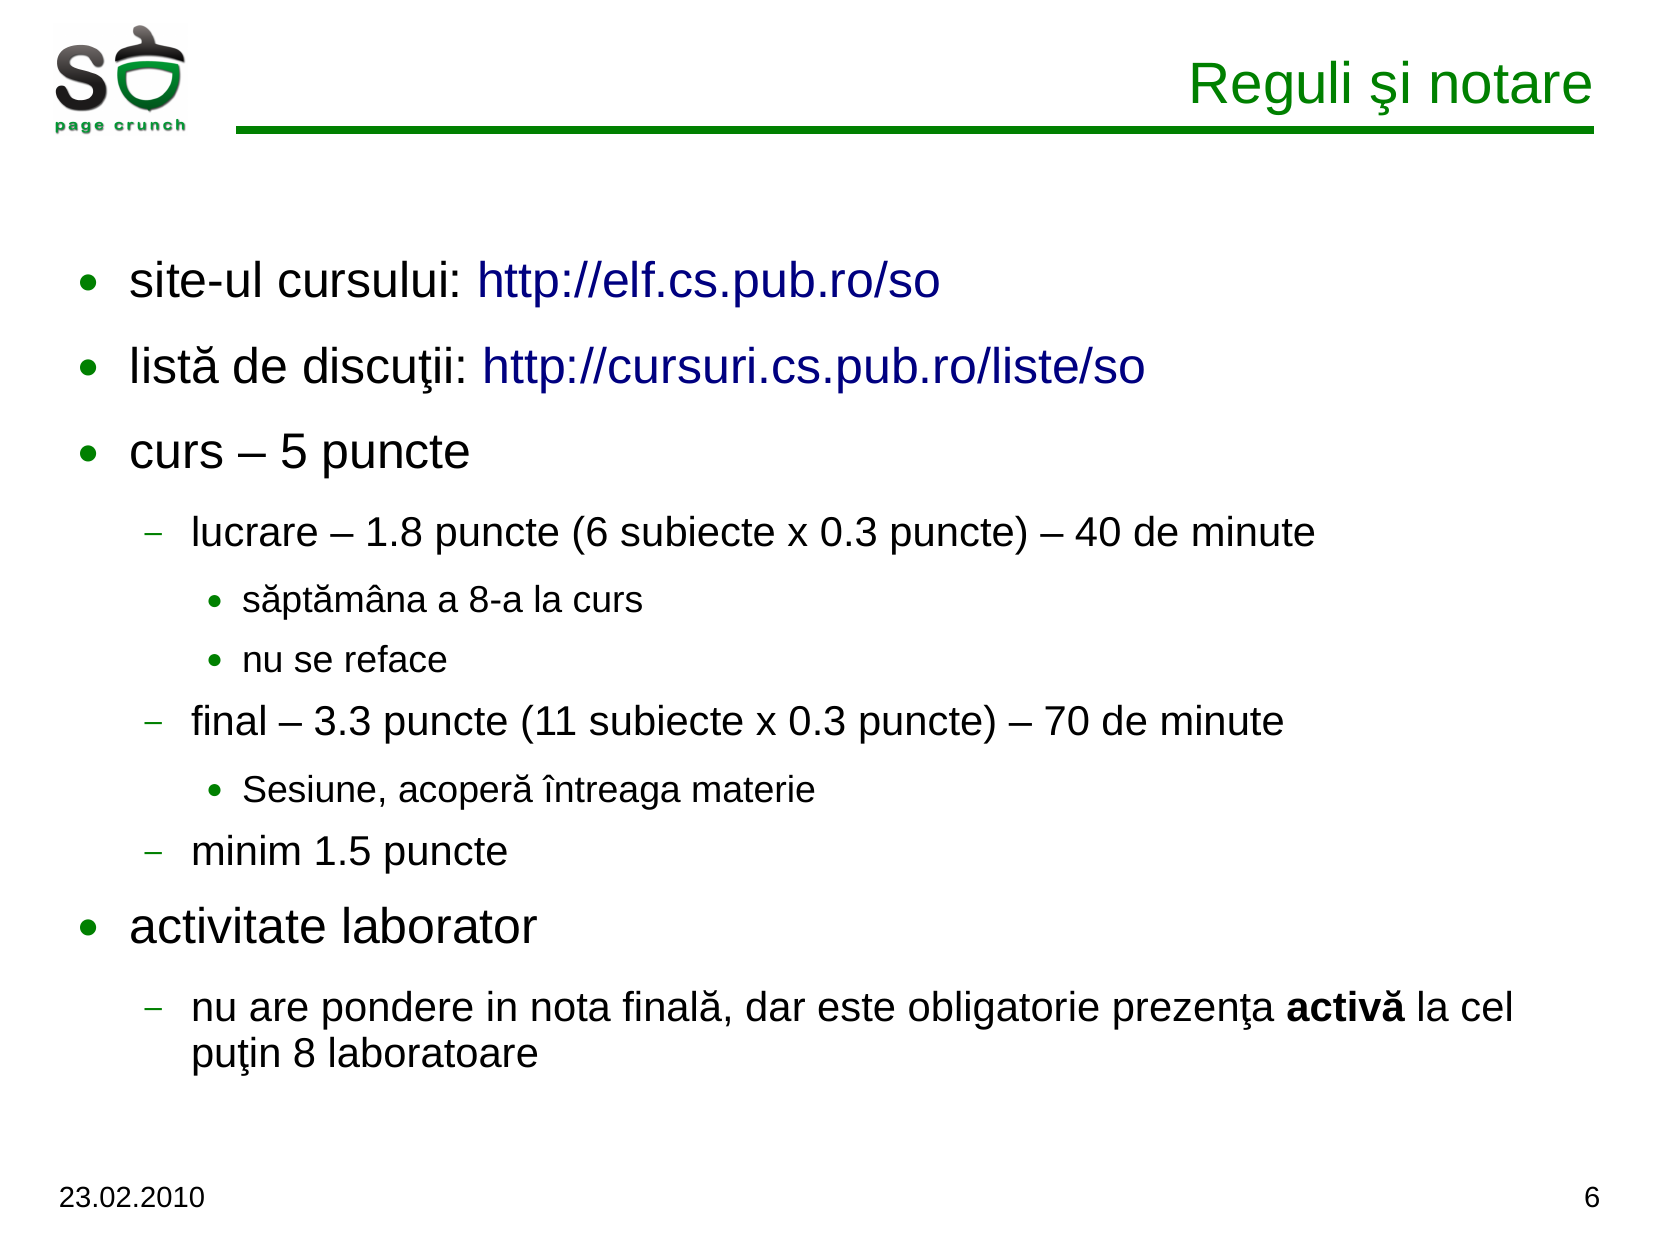

# Reguli şi notare
site-ul cursului: http://elf.cs.pub.ro/so
listă de discuţii: http://cursuri.cs.pub.ro/liste/so
curs – 5 puncte
lucrare – 1.8 puncte (6 subiecte x 0.3 puncte) – 40 de minute
săptămâna a 8-a la curs
nu se reface
final – 3.3 puncte (11 subiecte x 0.3 puncte) – 70 de minute
Sesiune, acoperă întreaga materie
minim 1.5 puncte
activitate laborator
nu are pondere in nota finală, dar este obligatorie prezenţa activă la cel puţin 8 laboratoare
23.02.2010
6